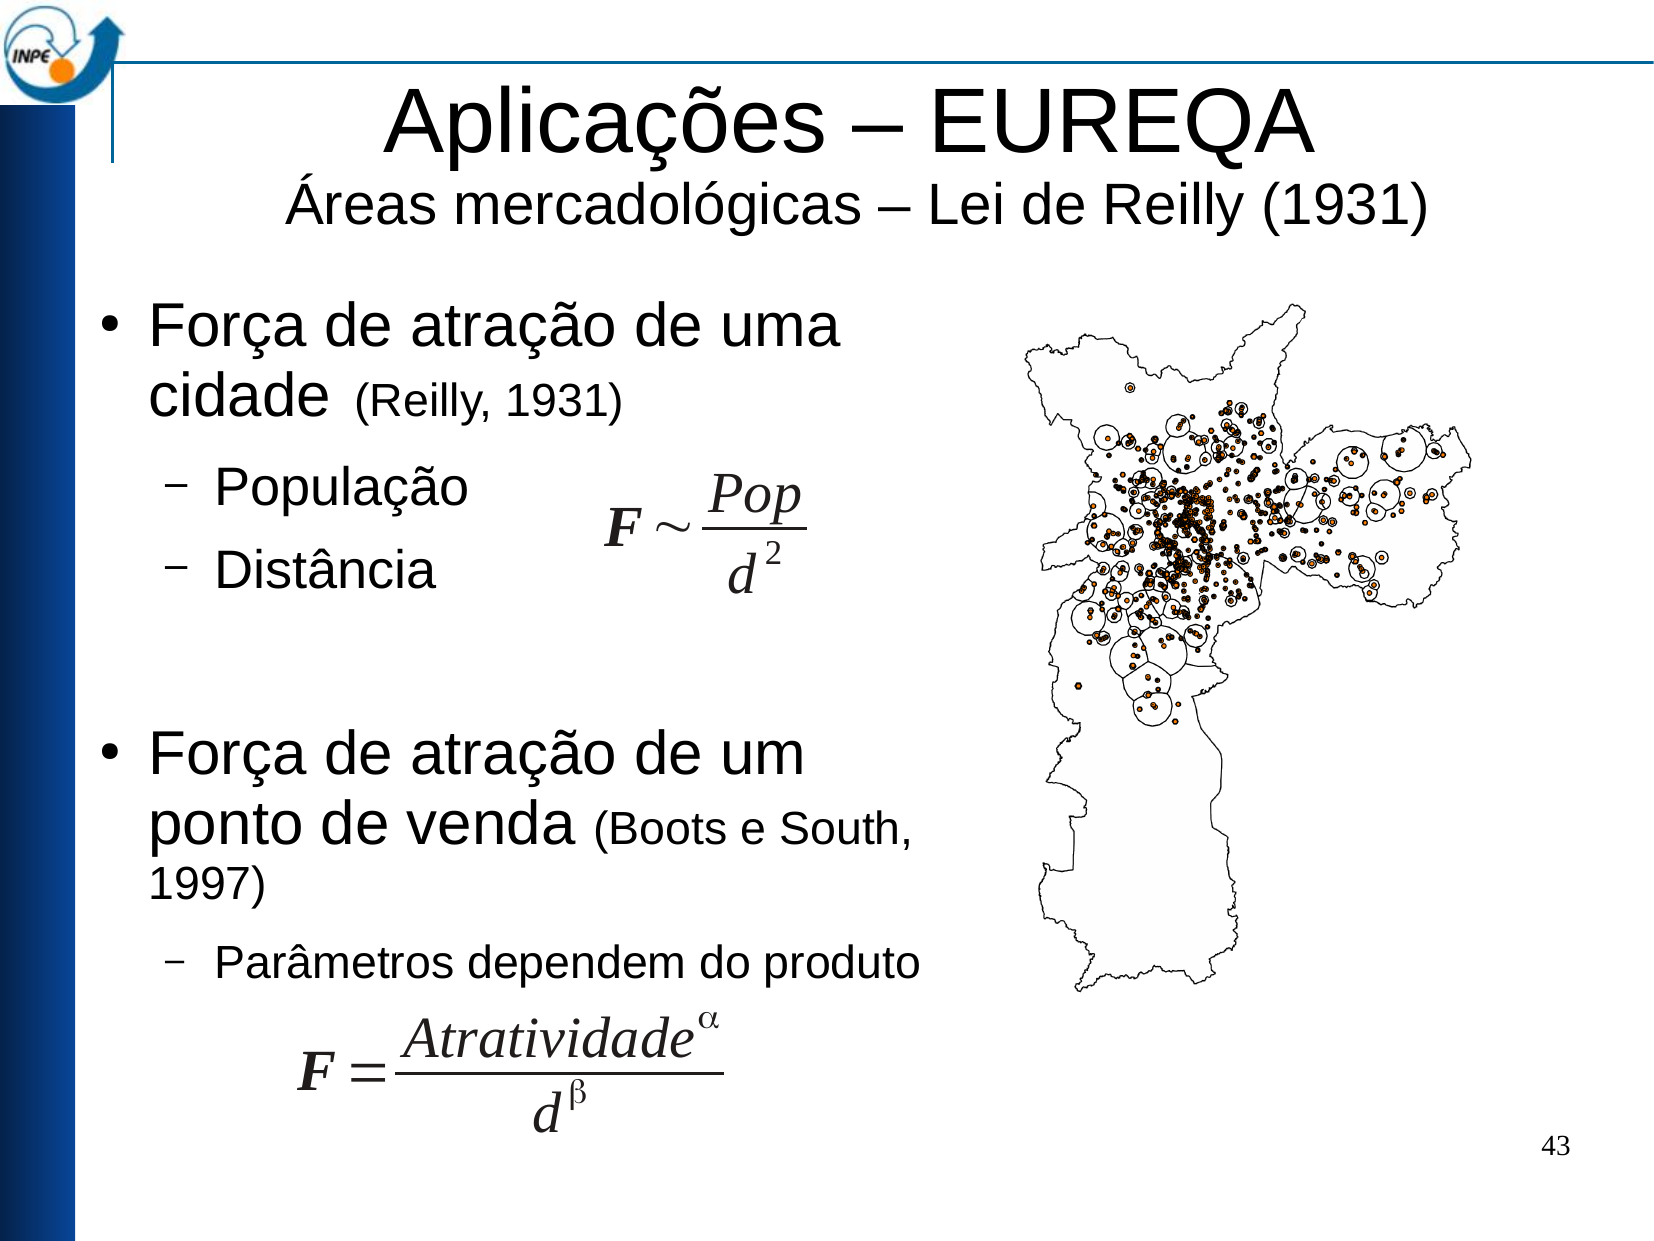

# Aplicações – EUREQA Áreas mercadológicas – Lei de Reilly (1931)
Força de atração de uma cidade	(Reilly, 1931)
População
Distância
Força de atração de um ponto de venda (Boots e South, 1997)
Parâmetros dependem do produto
43